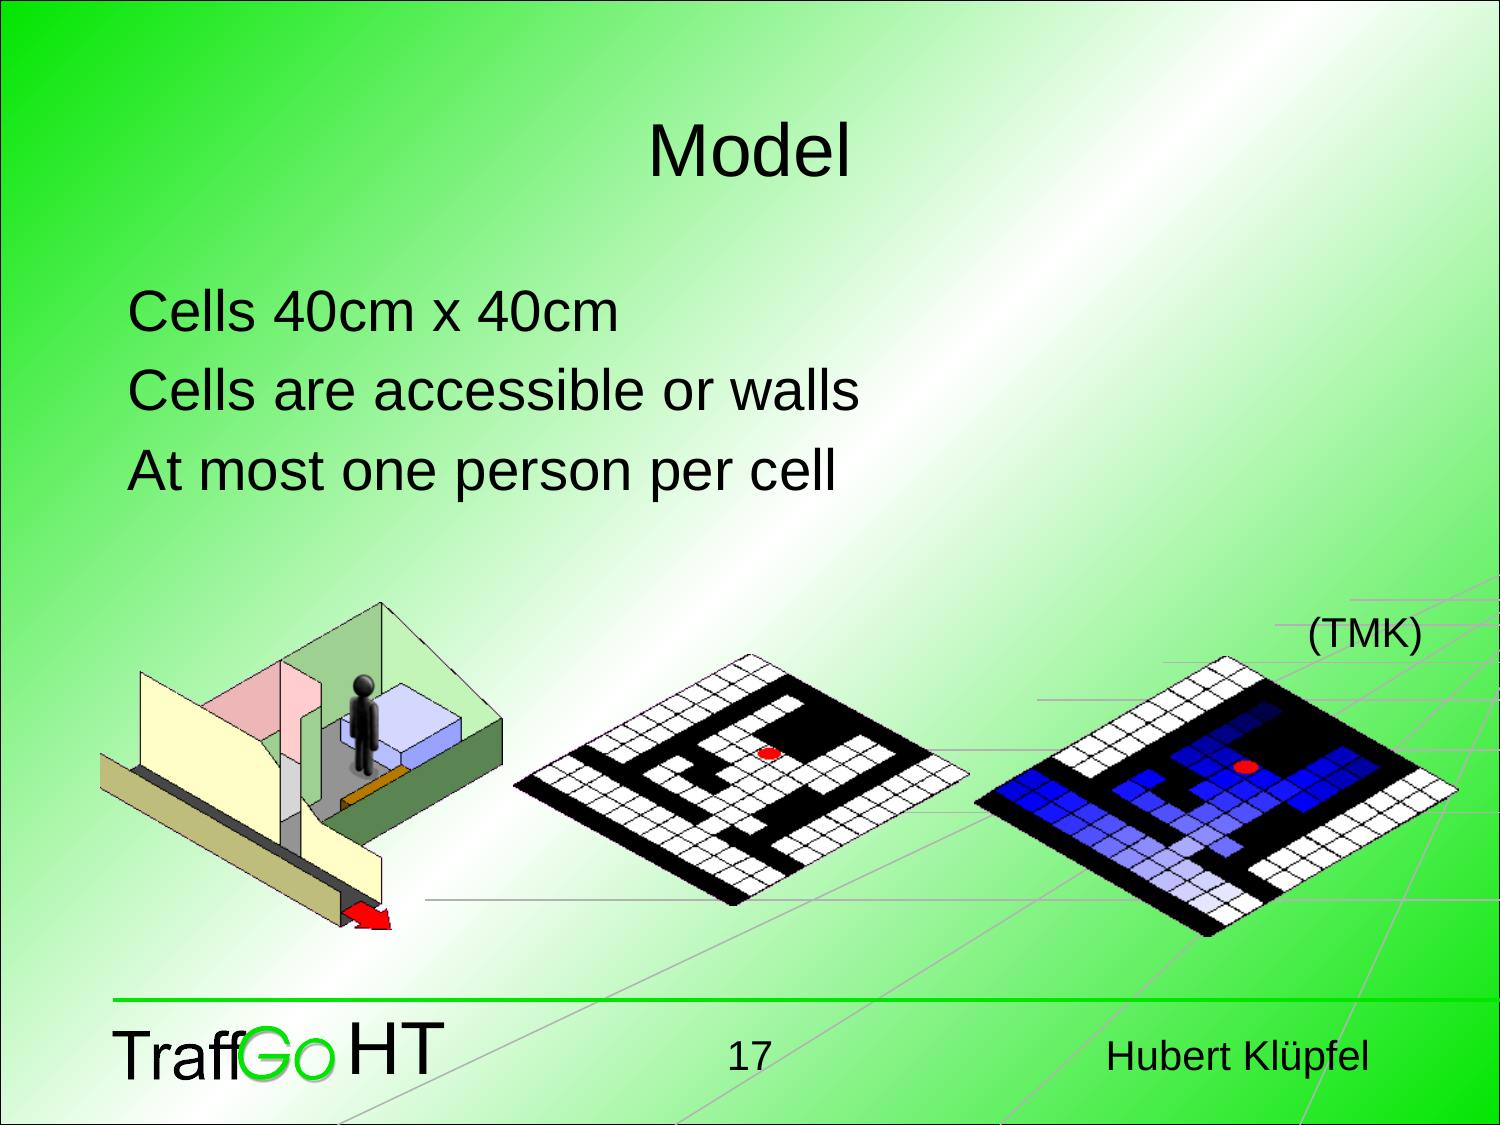

# Model
Cells 40cm x 40cm
Cells are accessible or walls
At most one person per cell
(TMK)